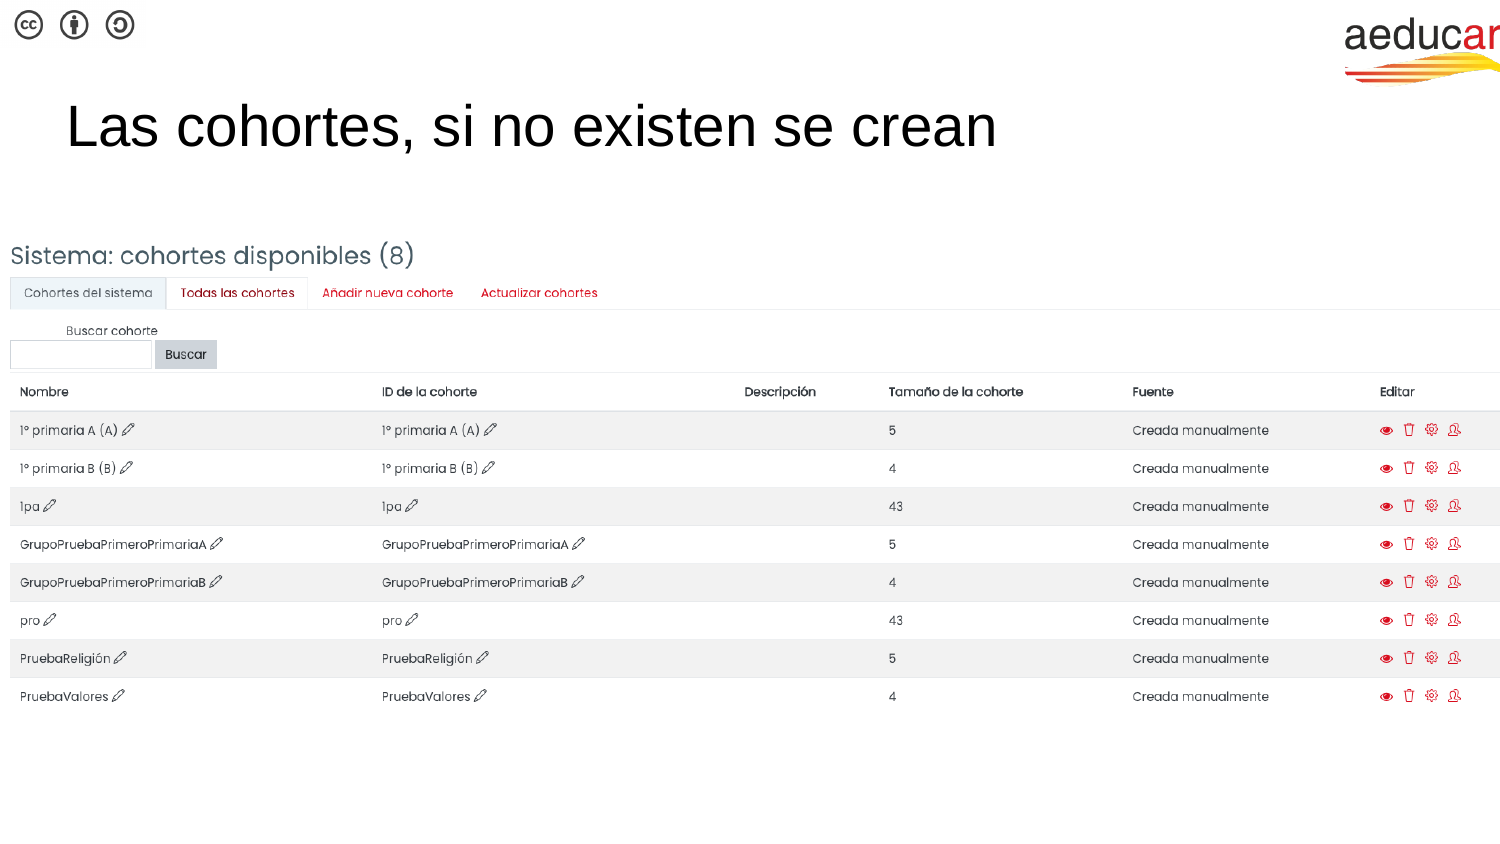

# Las cohortes, si no existen se crean